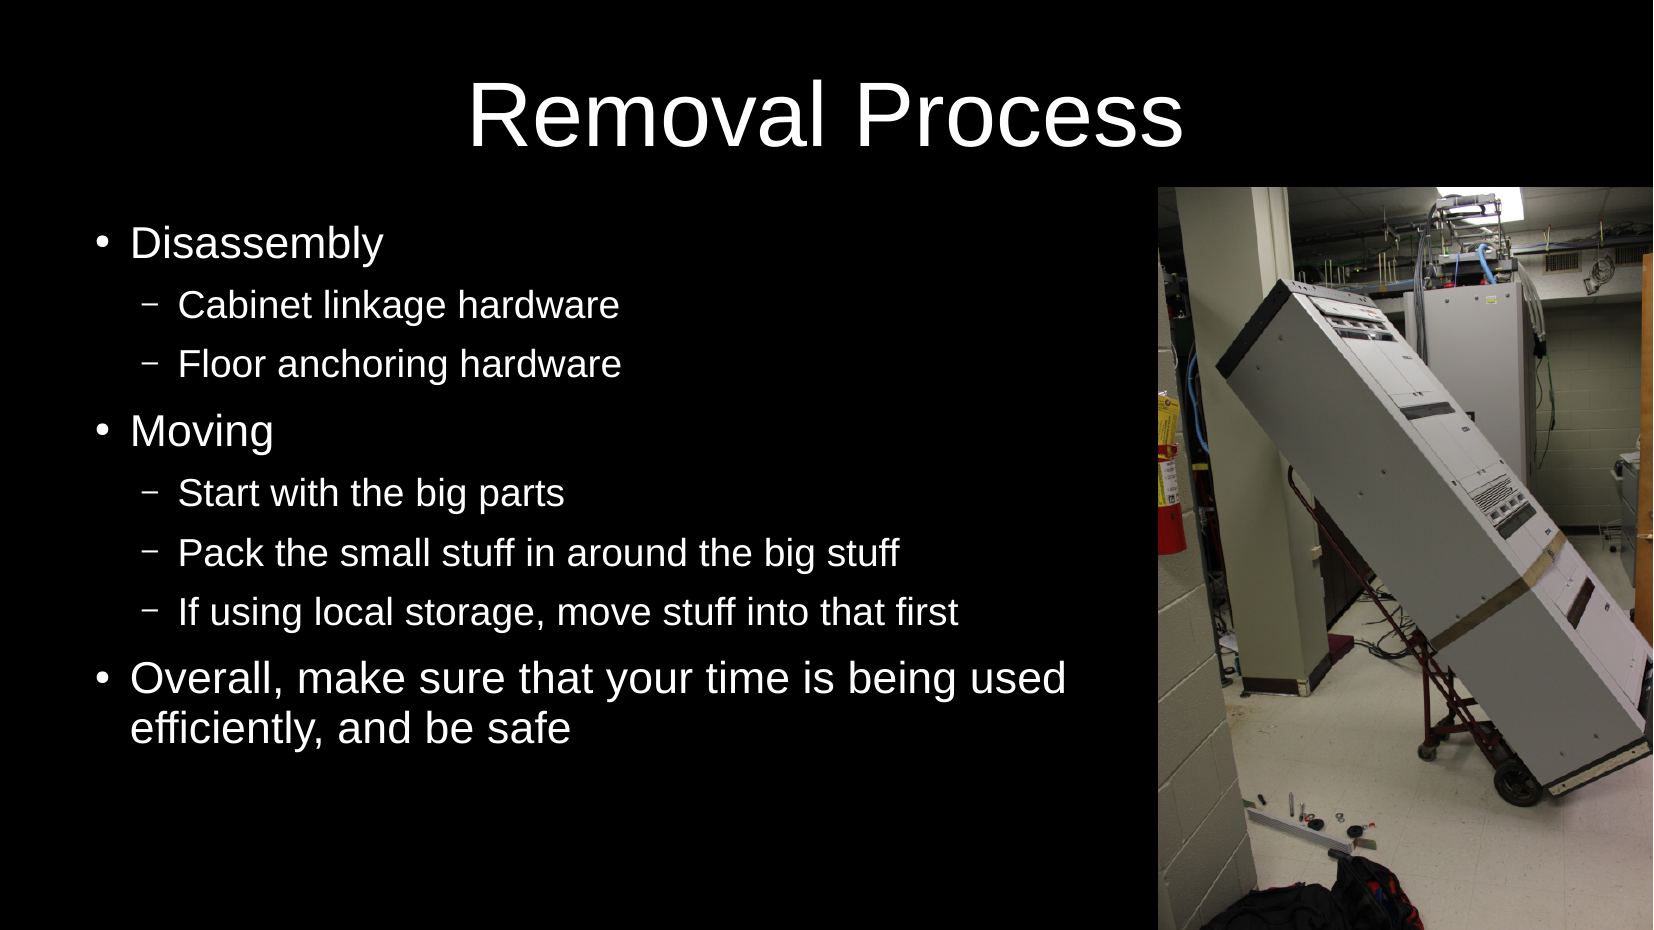

# Removal Process
Disassembly
Cabinet linkage hardware
Floor anchoring hardware
Moving
Start with the big parts
Pack the small stuff in around the big stuff
If using local storage, move stuff into that first
Overall, make sure that your time is being used efficiently, and be safe